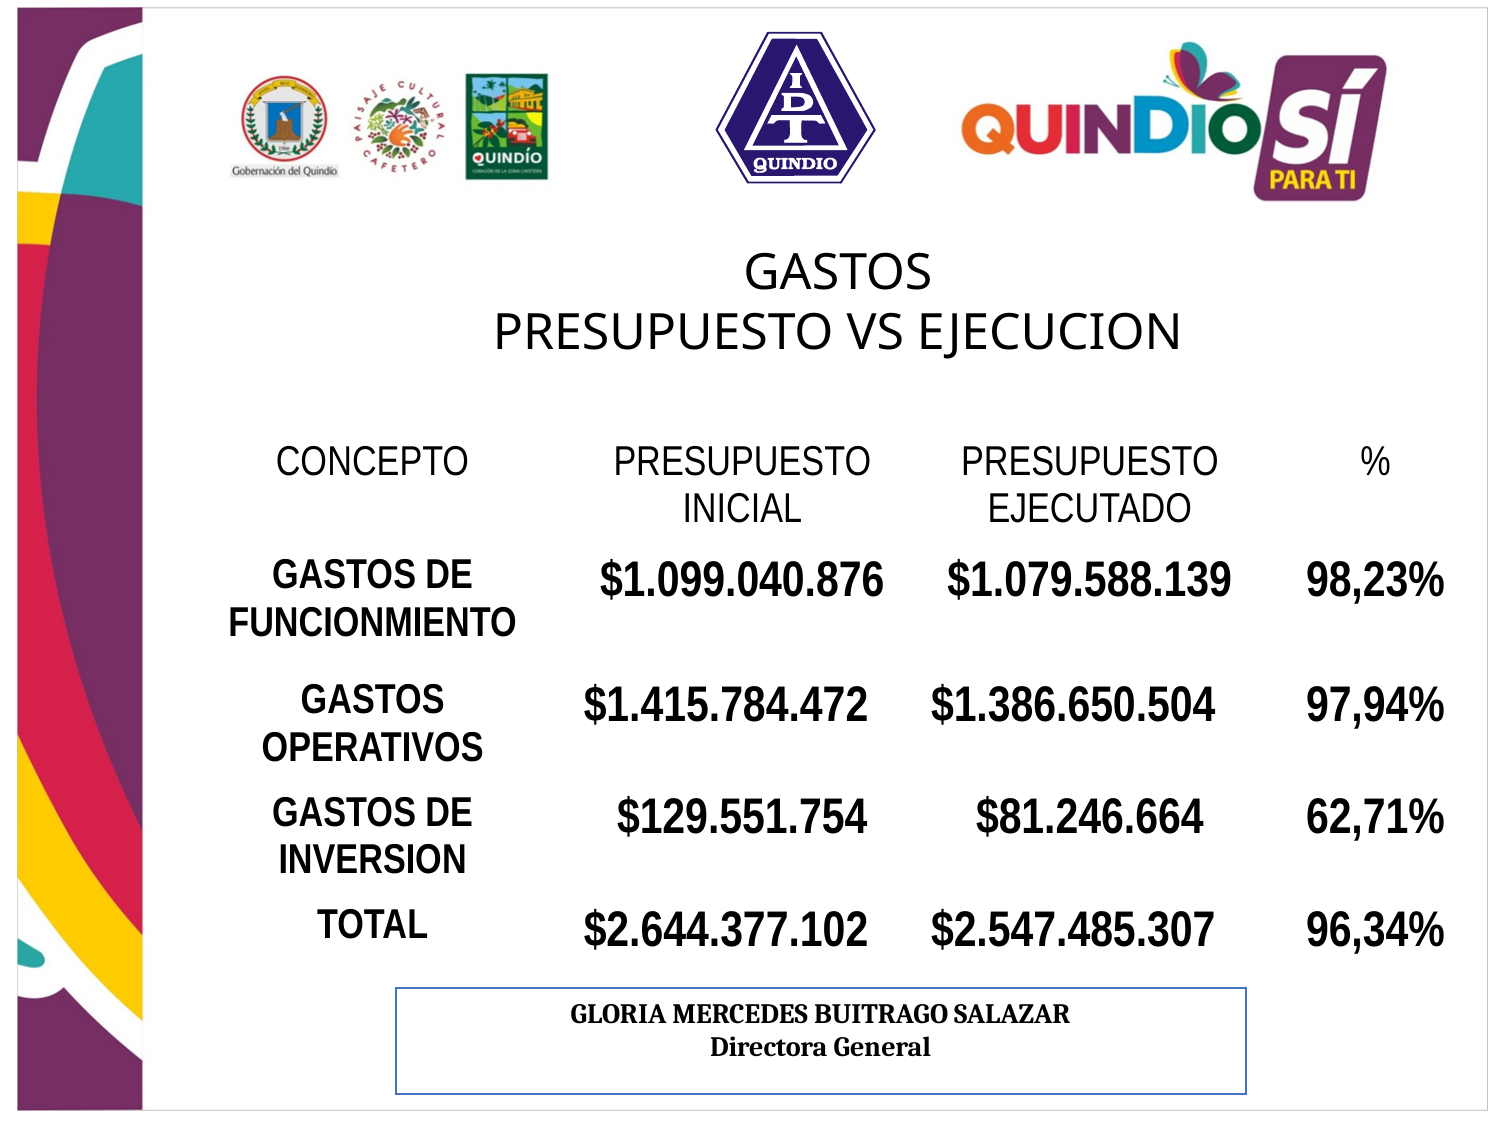

GASTOS
PRESUPUESTO VS EJECUCION
| CONCEPTO | PRESUPUESTO INICIAL | PRESUPUESTO EJECUTADO | % |
| --- | --- | --- | --- |
| GASTOS DE FUNCIONMIENTO | $1.099.040.876 | $1.079.588.139 | 98,23% |
| GASTOS OPERATIVOS | $1.415.784.472 | $1.386.650.504 | 97,94% |
| GASTOS DE INVERSION | $129.551.754 | $81.246.664 | 62,71% |
| TOTAL | $2.644.377.102 | $2.547.485.307 | 96,34% |
GLORIA MERCEDES BUITRAGO SALAZAR
Directora General